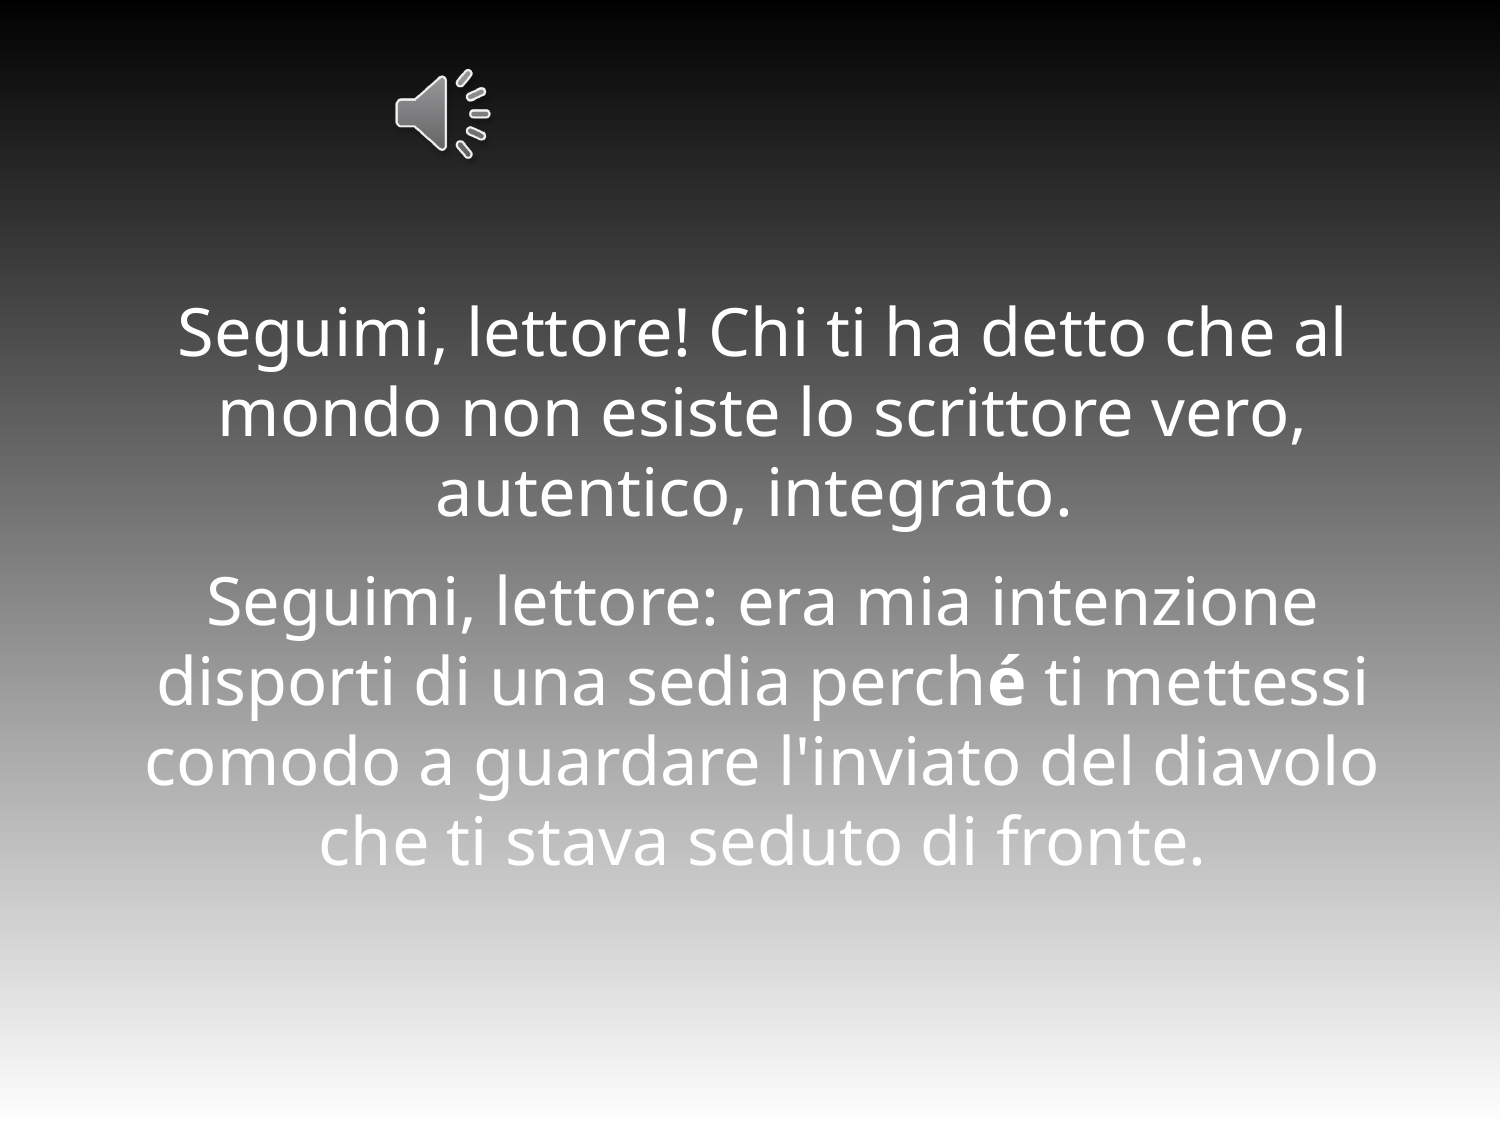

# Seguimi, lettore! Chi ti ha detto che al mondo non esiste lo scrittore vero, autentico, integrato.
Seguimi, lettore: era mia intenzione disporti di una sedia perché ti mettessi comodo a guardare l'inviato del diavolo che ti stava seduto di fronte.